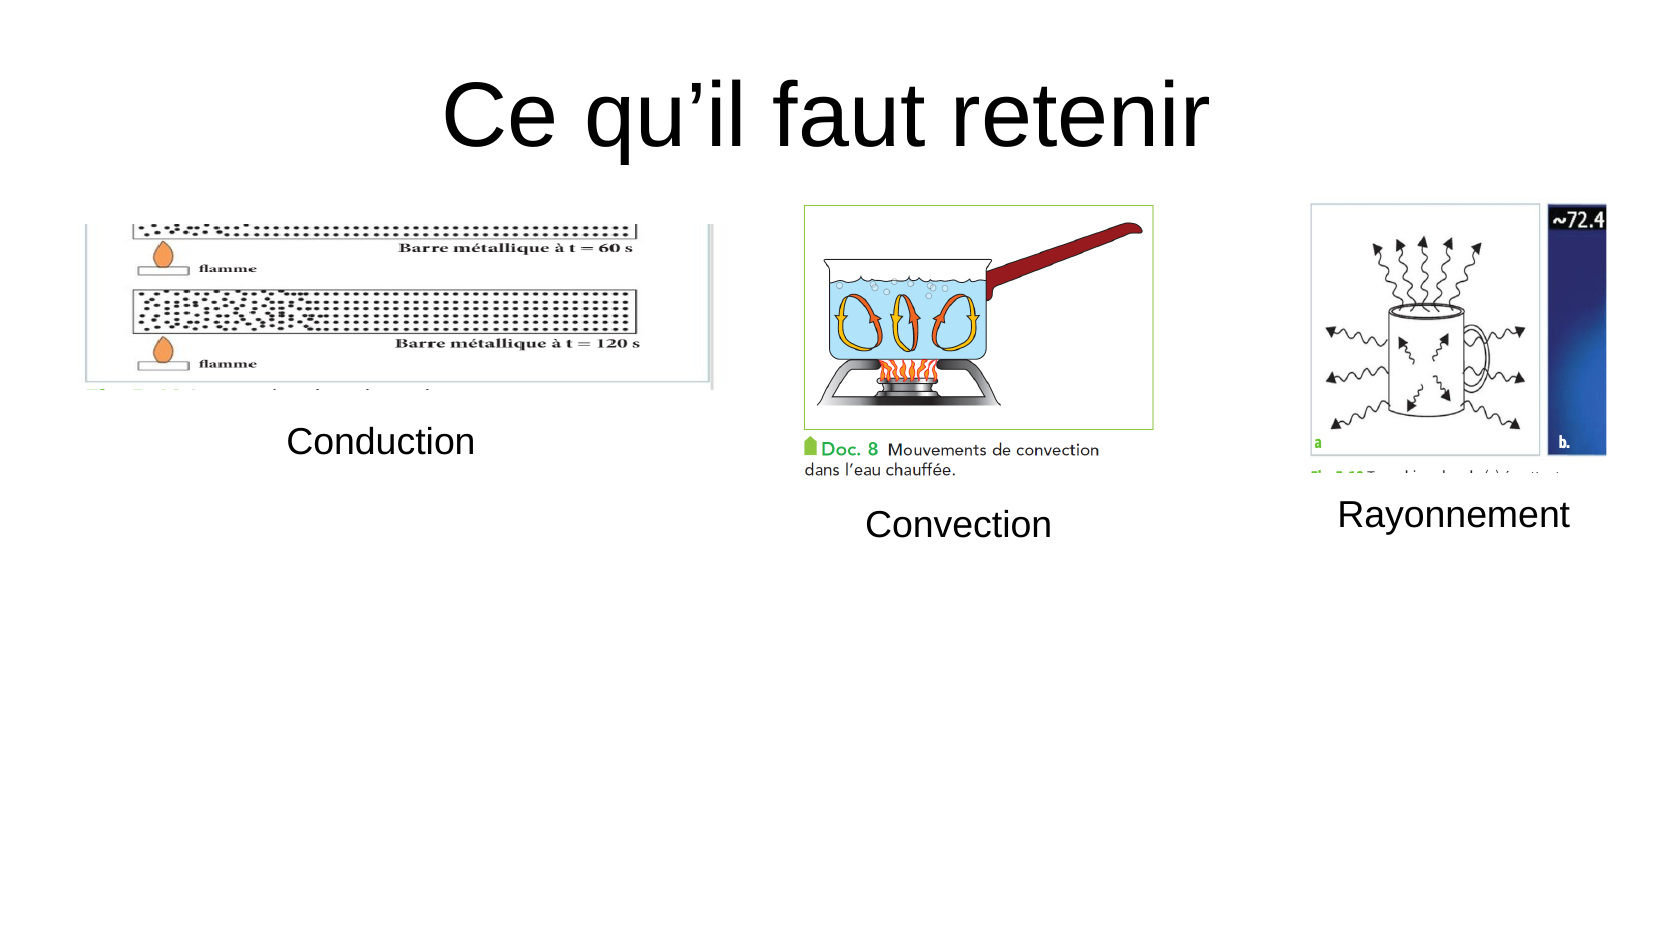

# Ce qu’il faut retenir
Conduction
Rayonnement
Convection